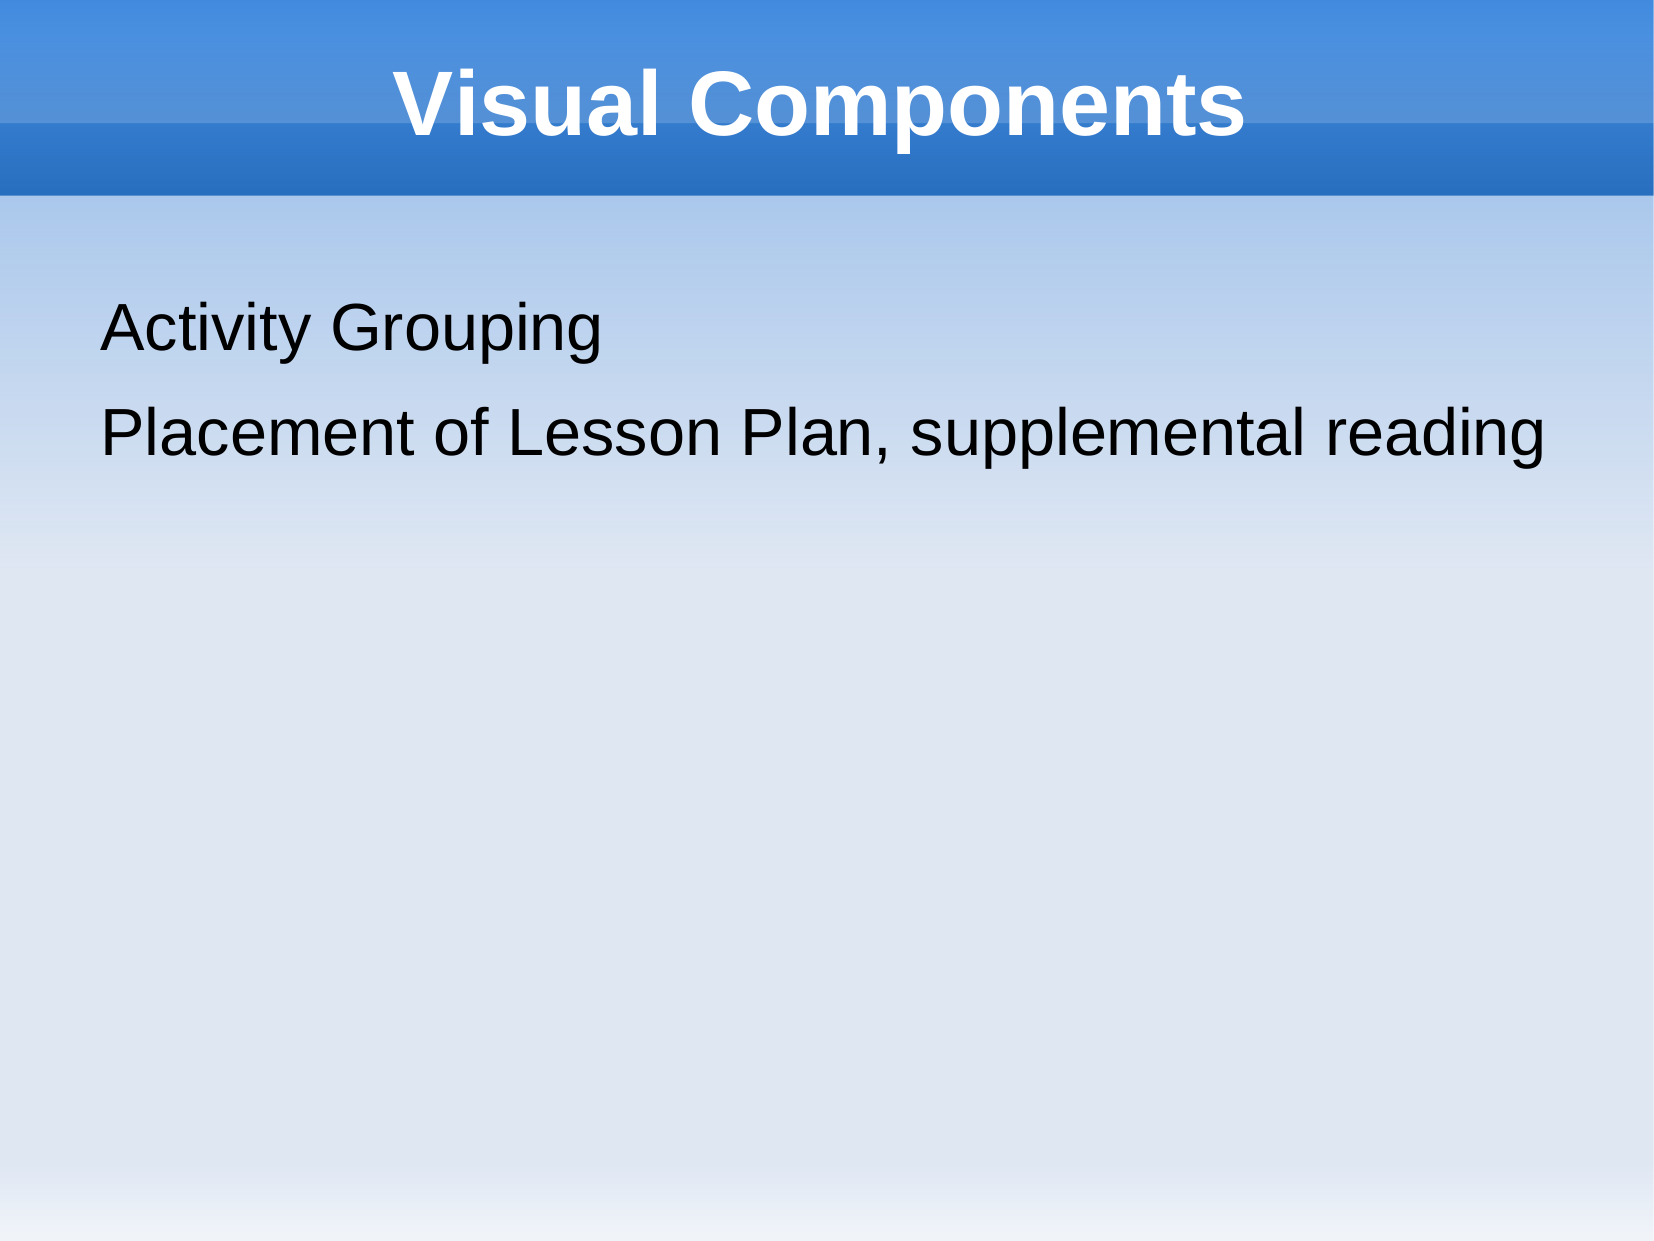

# Visual Components
Activity Grouping
Placement of Lesson Plan, supplemental reading